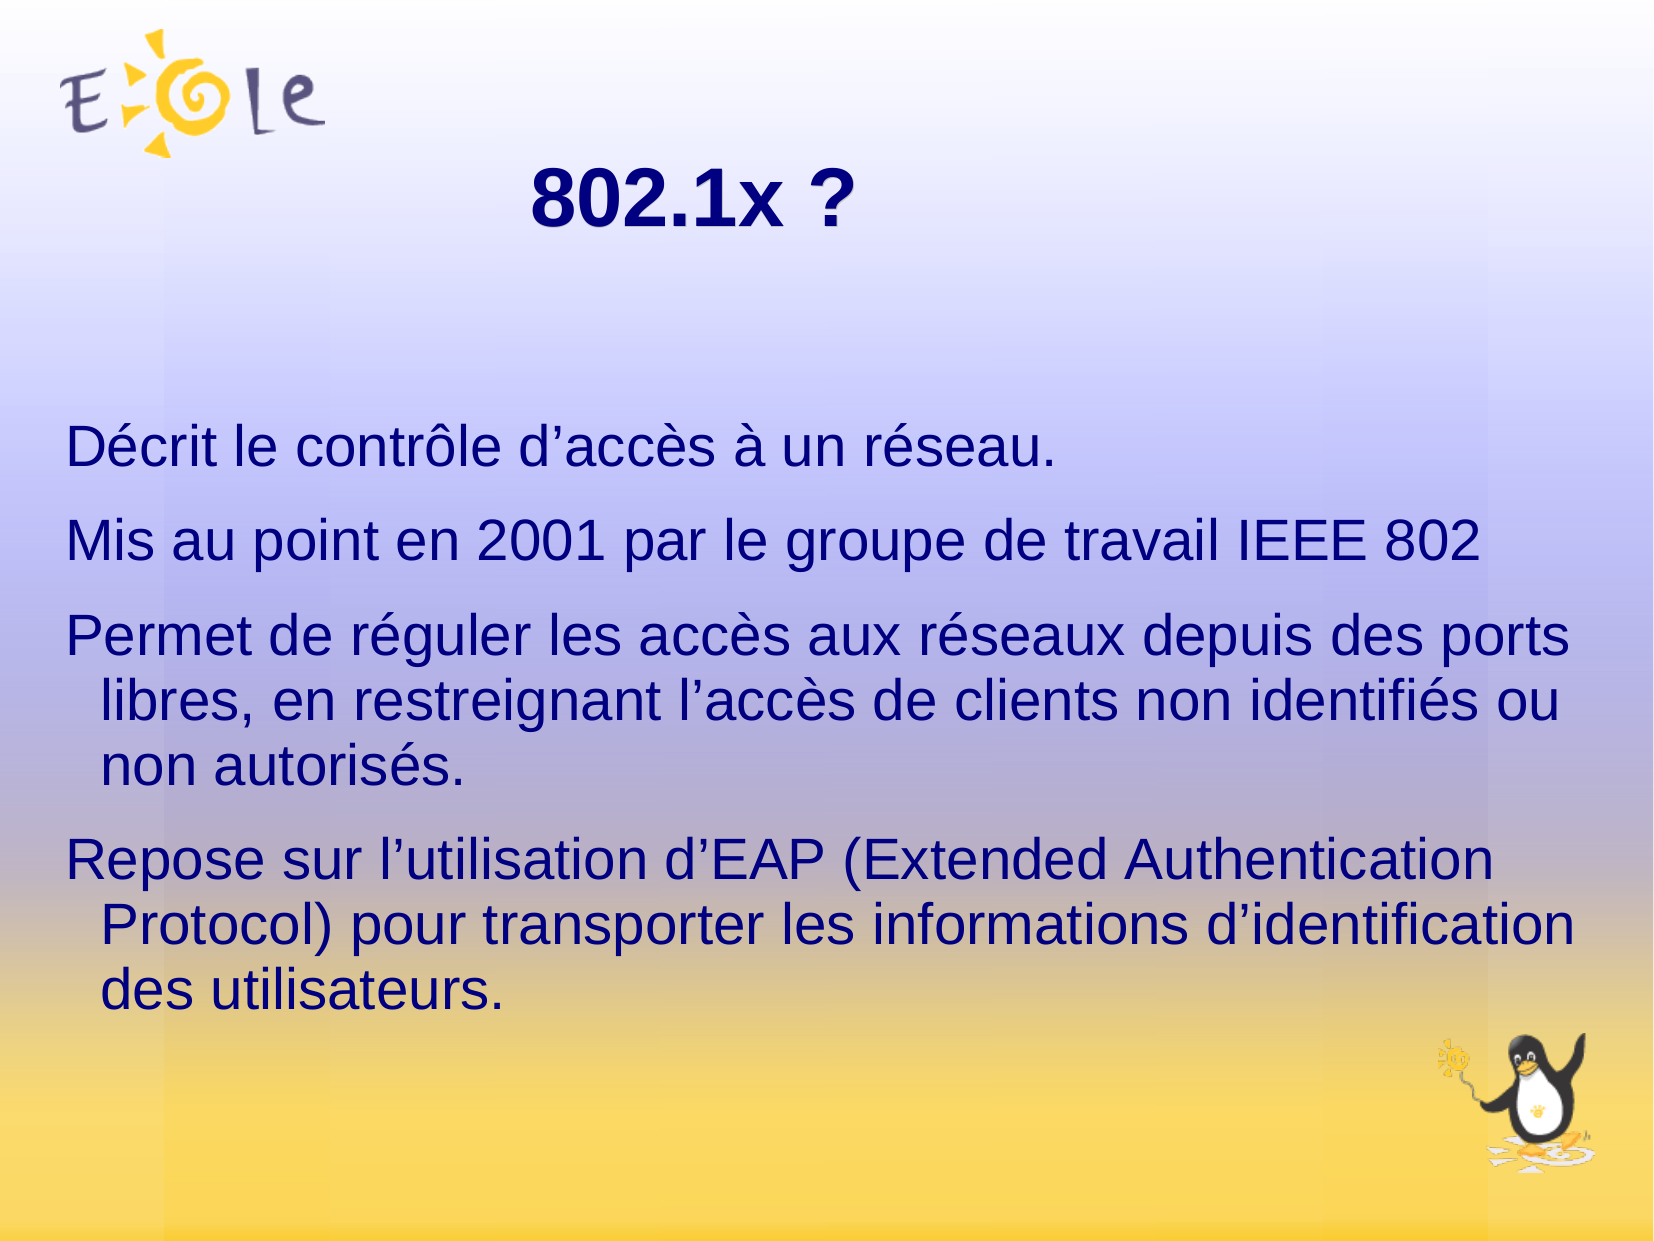

802.1x ?
# Décrit le contrôle d’accès à un réseau.
Mis au point en 2001 par le groupe de travail IEEE 802
Permet de réguler les accès aux réseaux depuis des ports libres, en restreignant l’accès de clients non identifiés ou non autorisés.
Repose sur l’utilisation d’EAP (Extended Authentication Protocol) pour transporter les informations d’identification des utilisateurs.